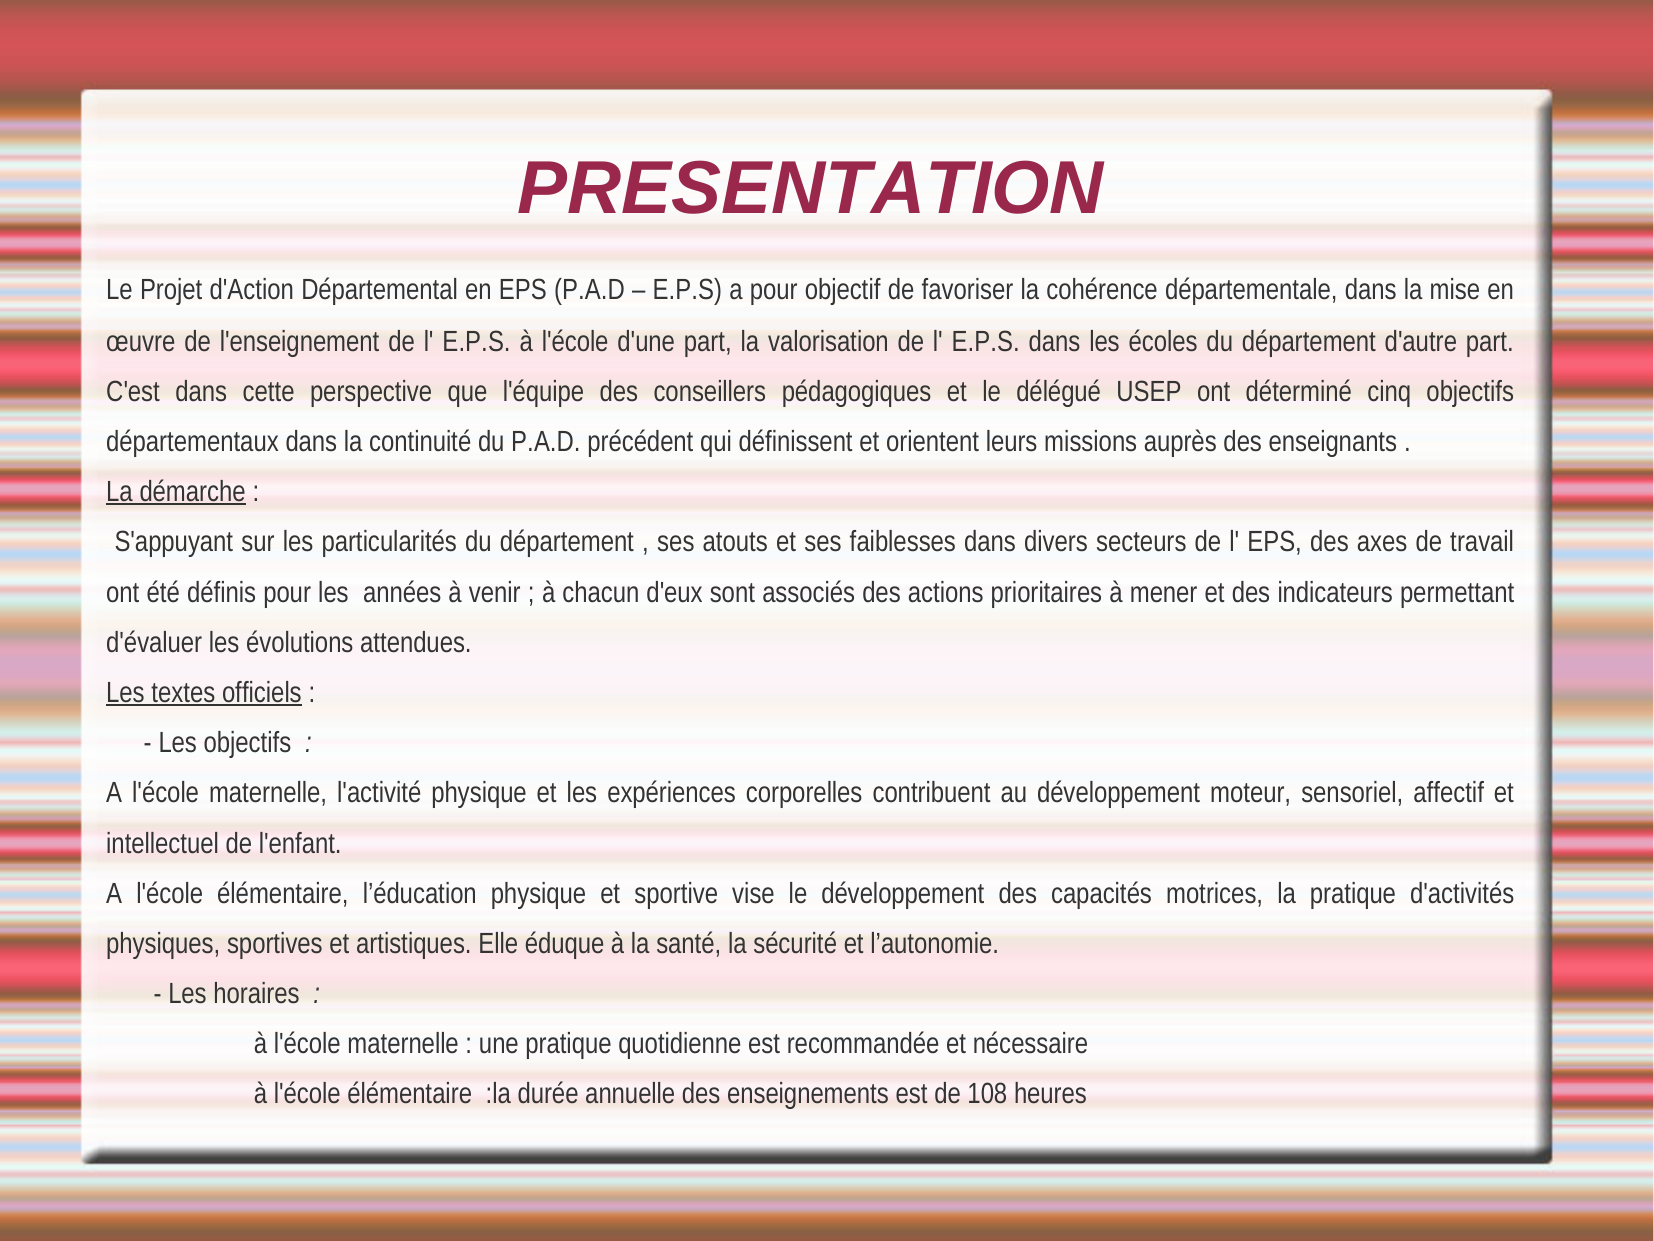

# PRESENTATION
Le Projet d'Action Départemental en EPS (P.A.D – E.P.S) a pour objectif de favoriser la cohérence départementale, dans la mise en œuvre de l'enseignement de l' E.P.S. à l'école d'une part, la valorisation de l' E.P.S. dans les écoles du département d'autre part. C'est dans cette perspective que l'équipe des conseillers pédagogiques et le délégué USEP ont déterminé cinq objectifs départementaux dans la continuité du P.A.D. précédent qui définissent et orientent leurs missions auprès des enseignants .
La démarche :
 S'appuyant sur les particularités du département , ses atouts et ses faiblesses dans divers secteurs de l' EPS, des axes de travail ont été définis pour les années à venir ; à chacun d'eux sont associés des actions prioritaires à mener et des indicateurs permettant d'évaluer les évolutions attendues.
Les textes officiels :
- Les objectifs  :
A l'école maternelle, l'activité physique et les expériences corporelles contribuent au développement moteur, sensoriel, affectif et intellectuel de l'enfant.
A l'école élémentaire, l’éducation physique et sportive vise le développement des capacités motrices, la pratique d'activités physiques, sportives et artistiques. Elle éduque à la santé, la sécurité et l’autonomie.
 - Les horaires  :
à l'école maternelle : une pratique quotidienne est recommandée et nécessaire
à l'école élémentaire  :la durée annuelle des enseignements est de 108 heures